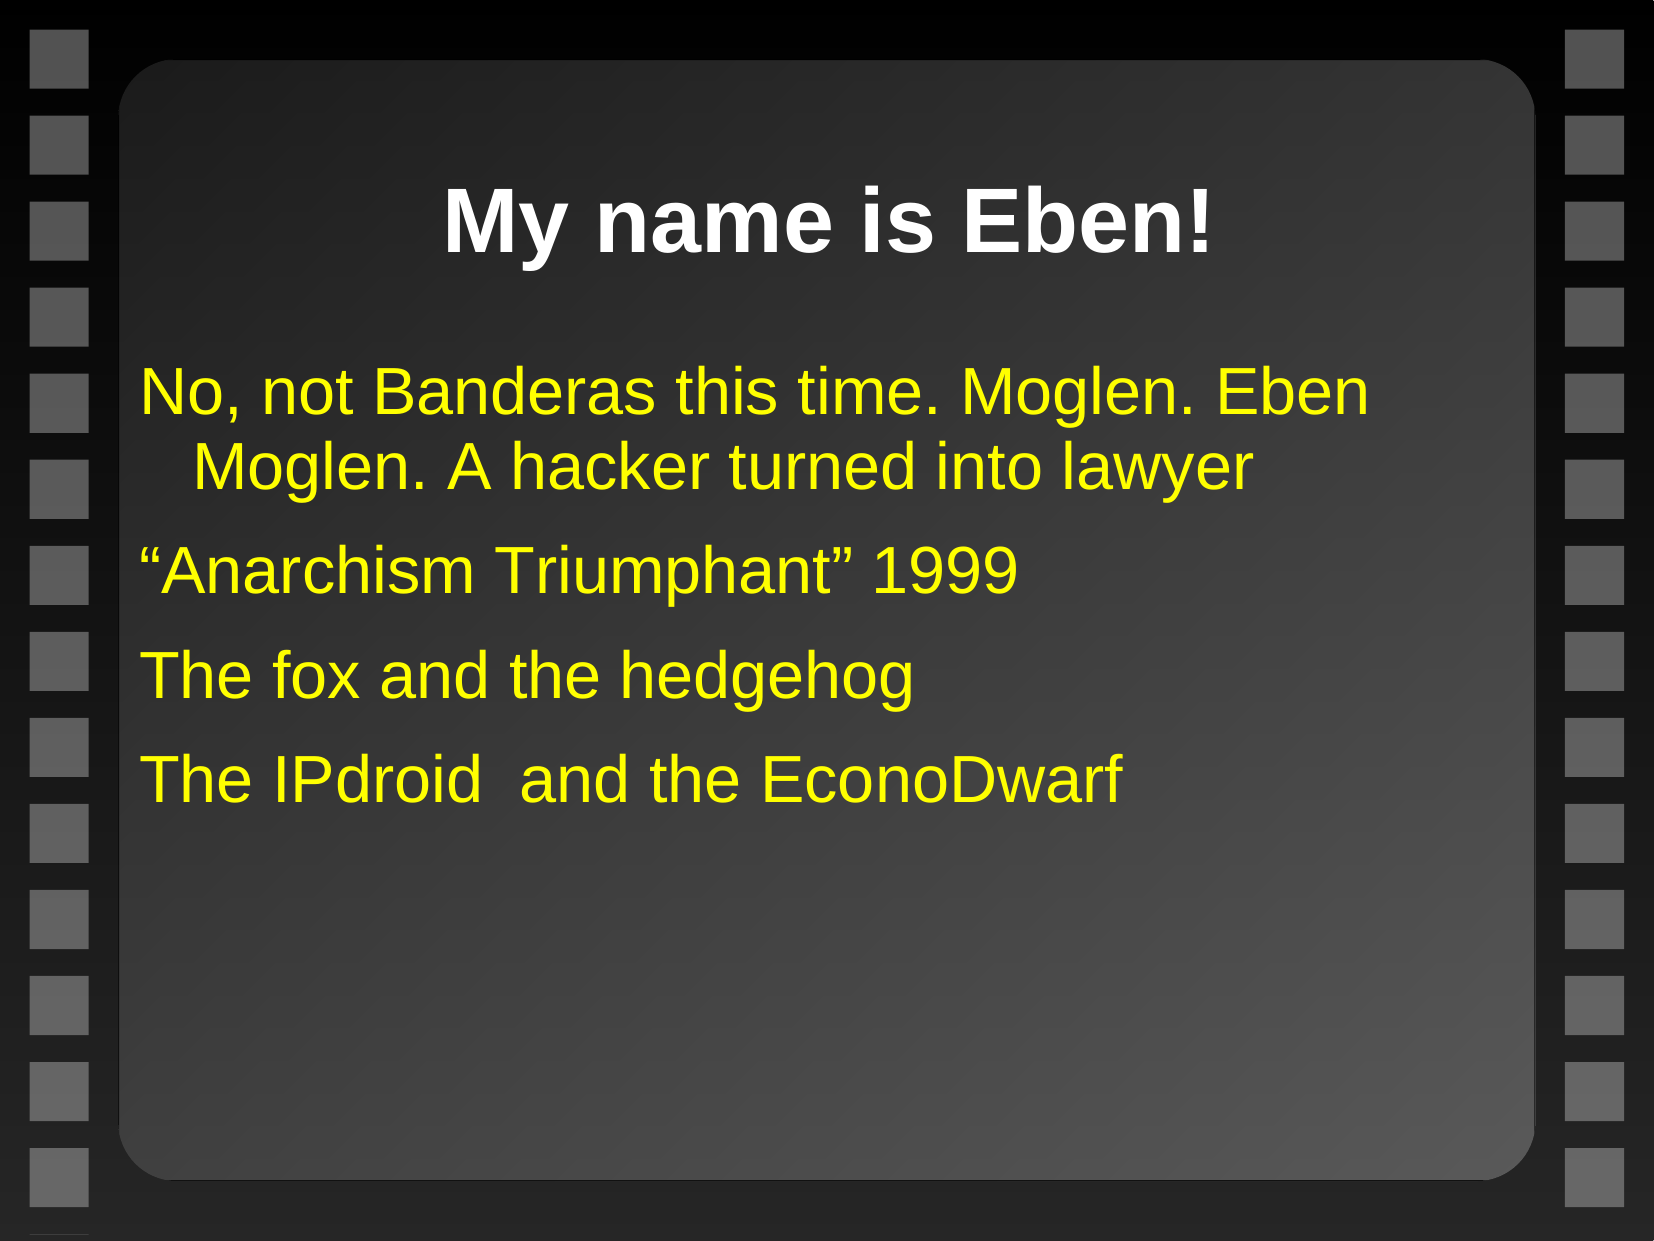

# My name is Eben!
No, not Banderas this time. Moglen. Eben Moglen. A hacker turned into lawyer
“Anarchism Triumphant” 1999
The fox and the hedgehog
The IPdroid and the EconoDwarf